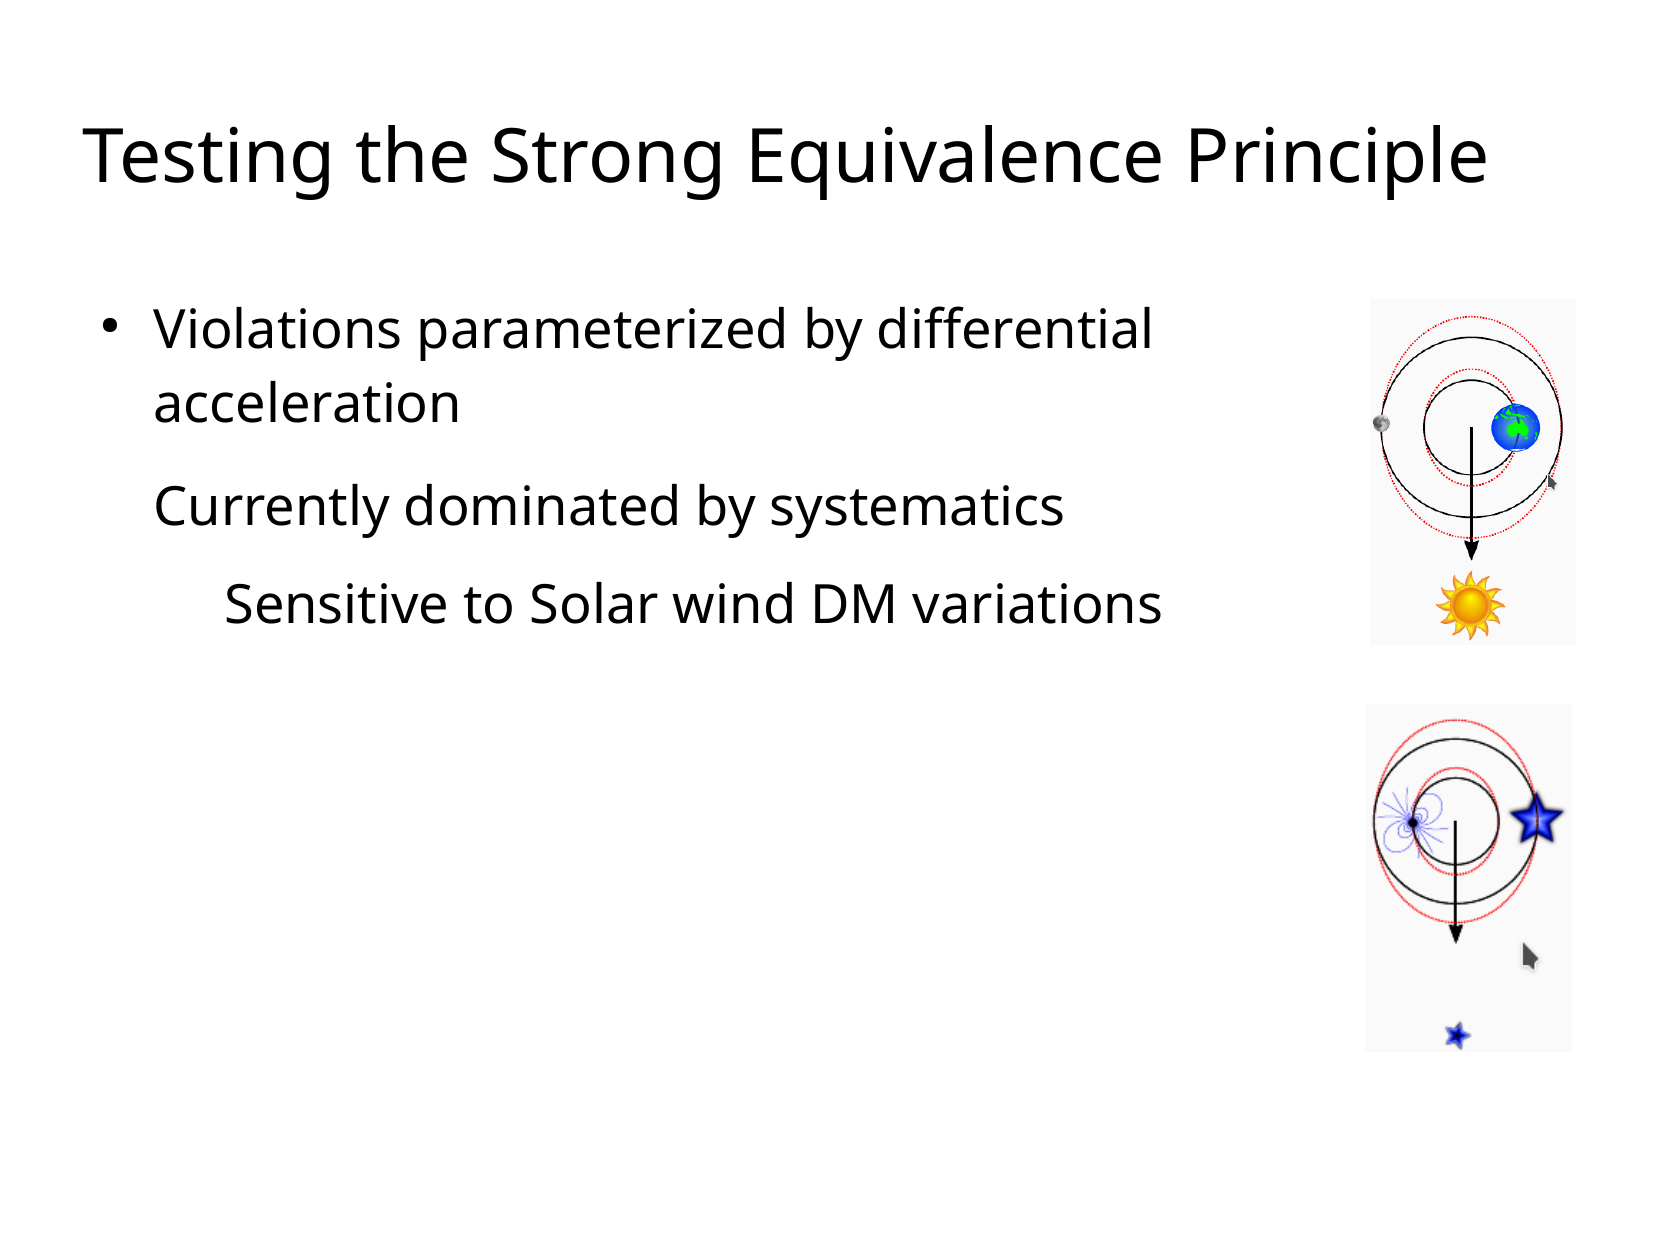

# Testing the Strong Equivalence Principle
Violations parameterized by differential acceleration
Currently dominated by systematics
Sensitive to Solar wind DM variations
Current best limit on differential acceleration
Δ = 10-6
100x improvement over Lunar ranging tests
Look for Archibald et al. (early 2018)